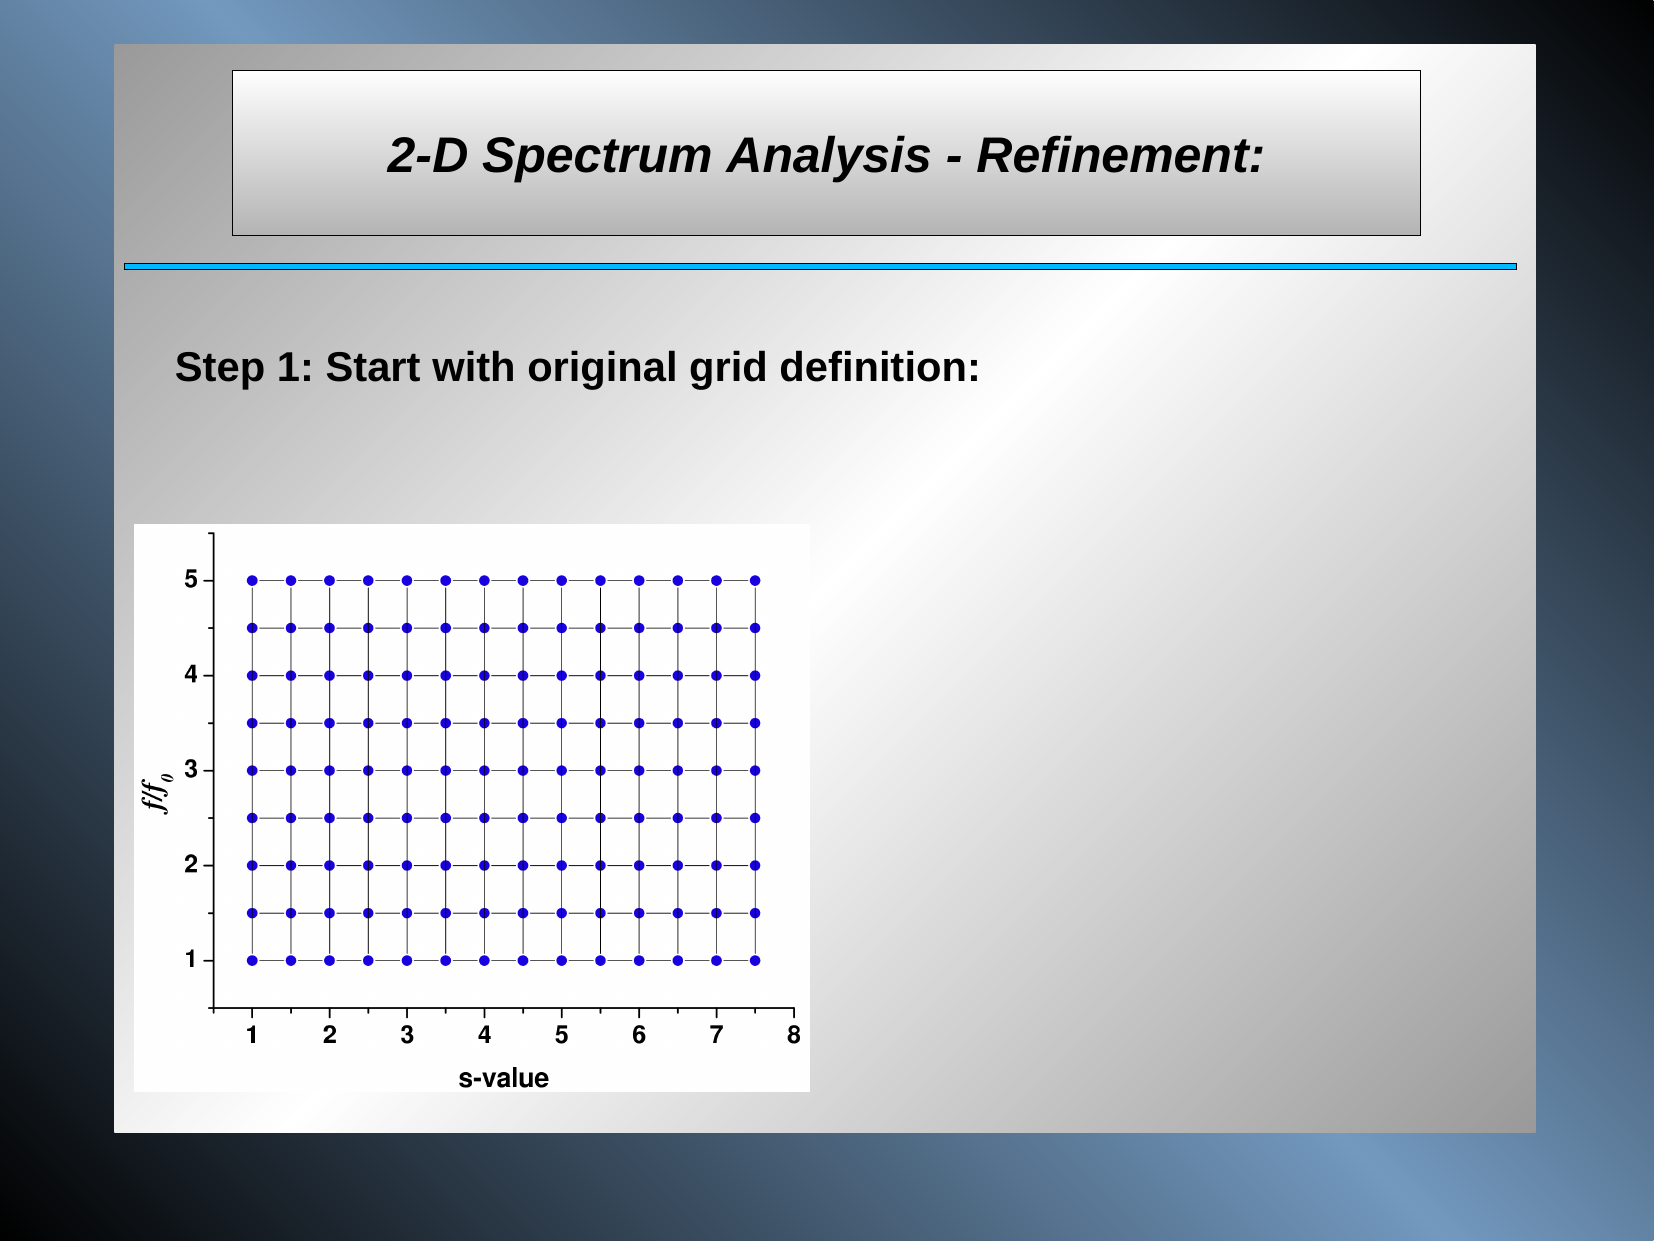

2-D Spectrum Analysis - Refinement:
Step 1: Start with original grid definition: